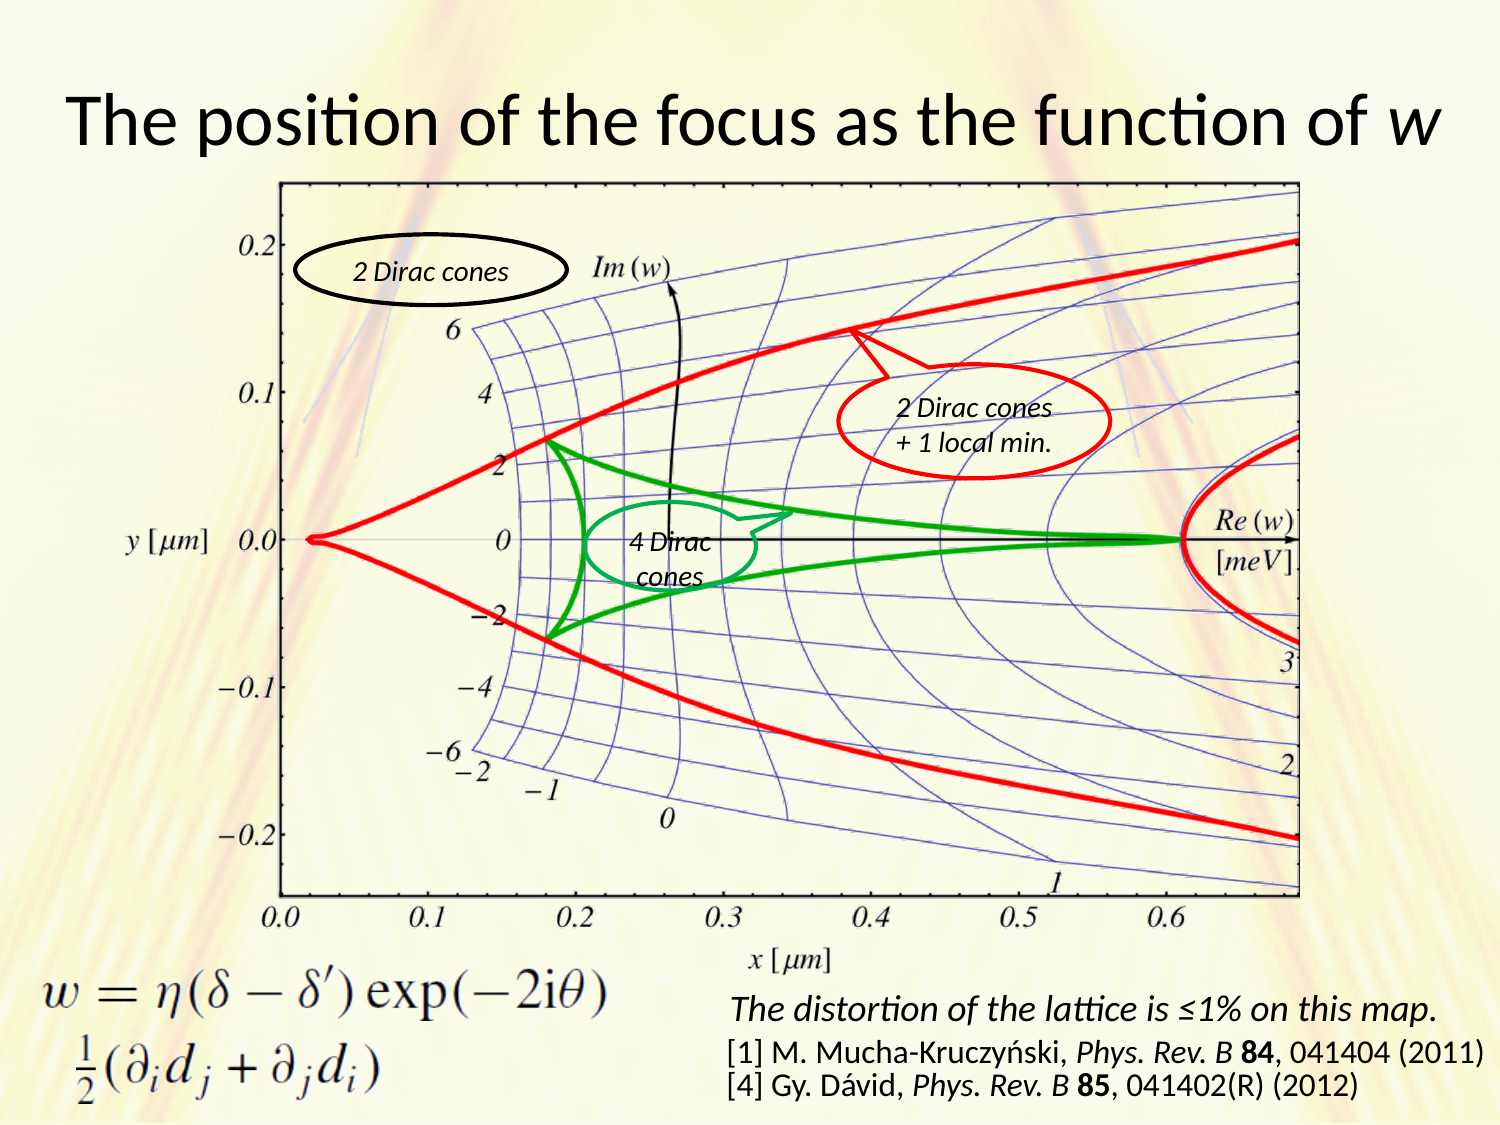

# The position of the focus as the function of w
2 Dirac cones
2 Dirac cones + 1 local min.
4 Dirac cones
The distortion of the lattice is ≤1% on this map.
[1] M. Mucha-Kruczyński, Phys. Rev. B 84, 041404 (2011)
[4] Gy. Dávid, Phys. Rev. B 85, 041402(R) (2012)